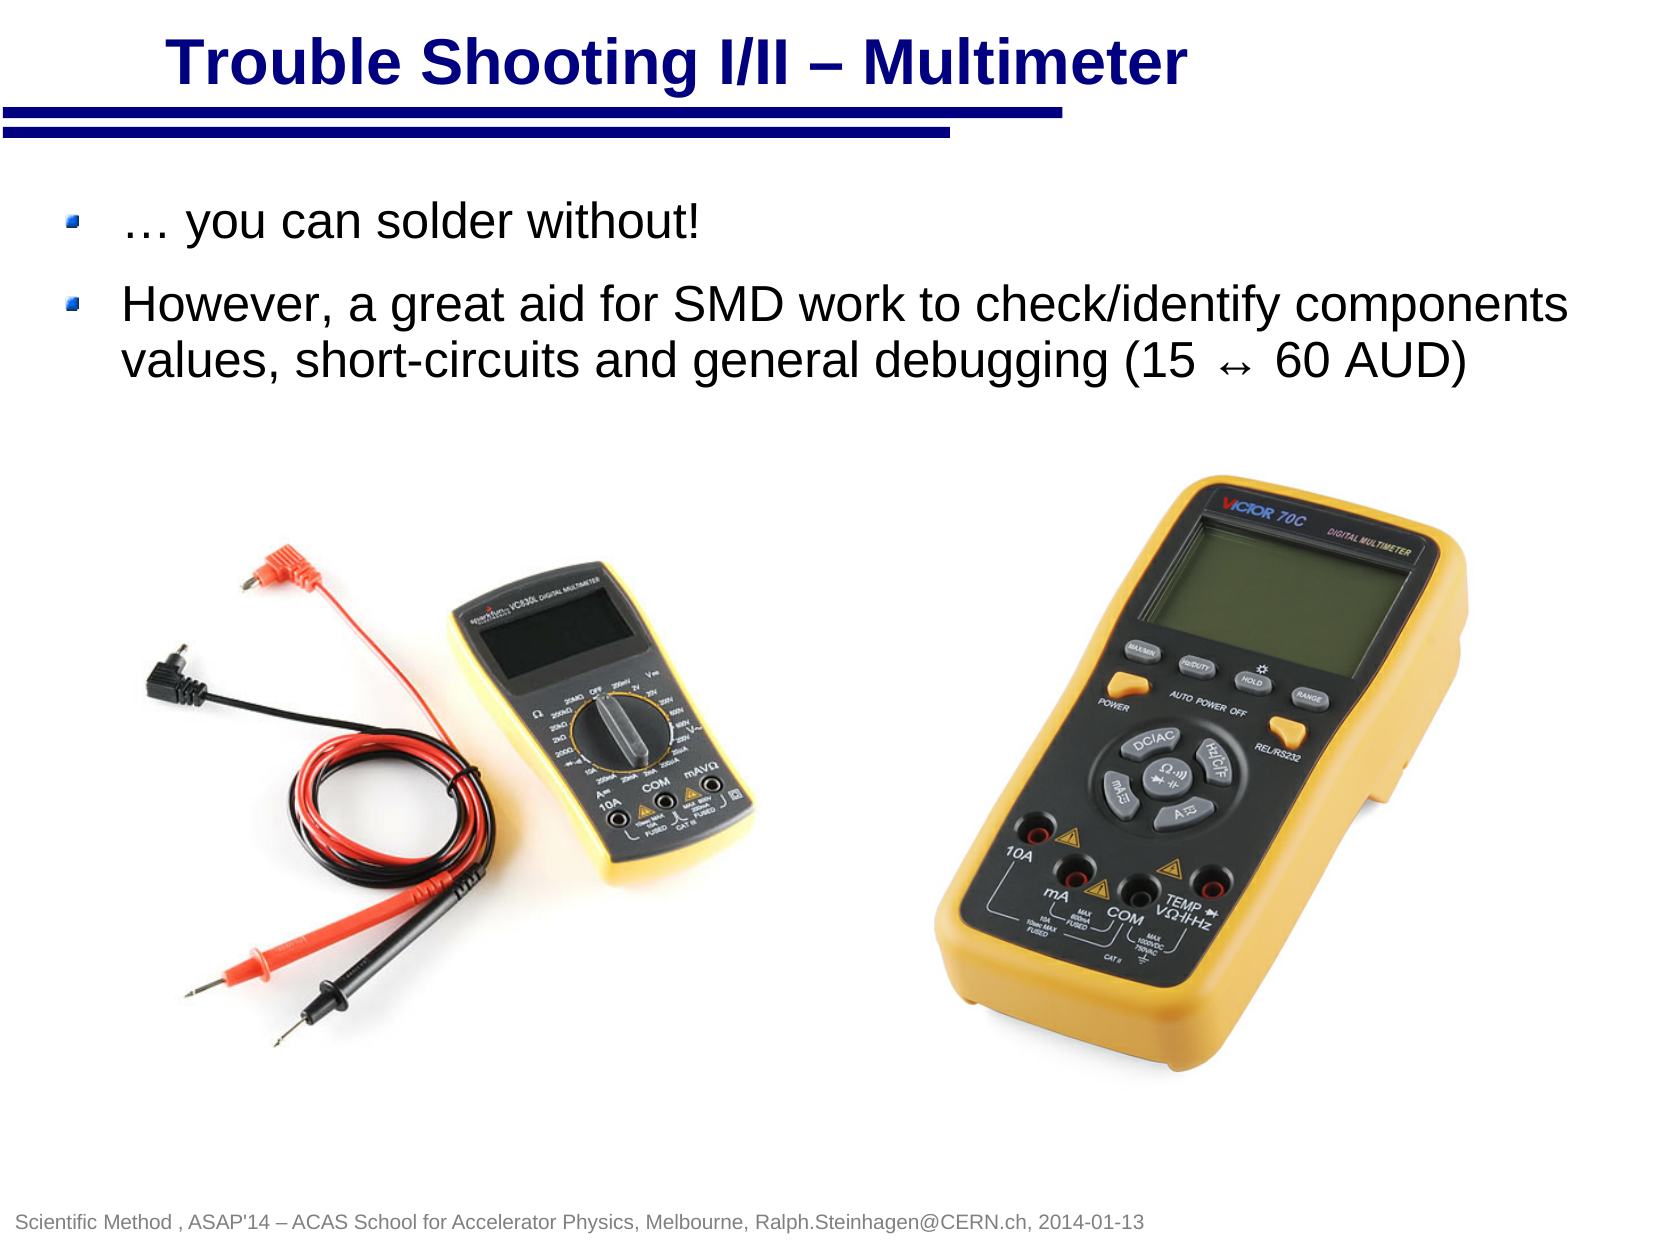

# Trouble Shooting I/II – Multimeter
… you can solder without!
However, a great aid for SMD work to check/identify components values, short-circuits and general debugging (15 ↔ 60 AUD)